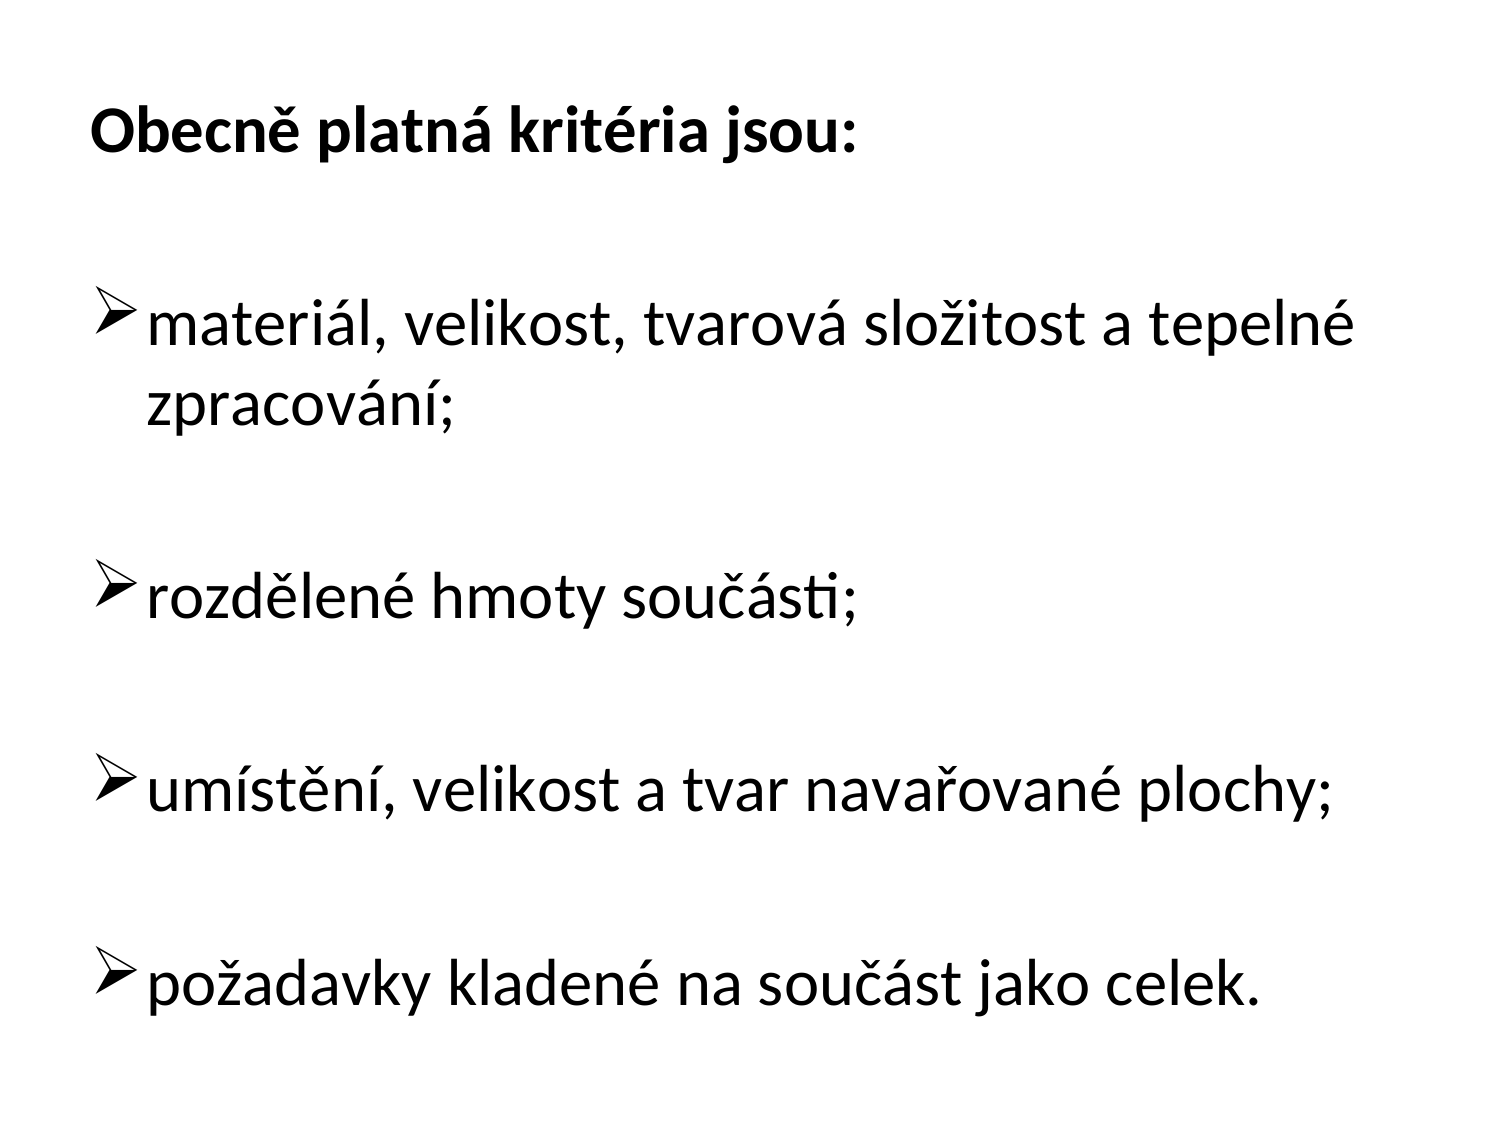

# Obecně platná kritéria jsou:
materiál, velikost, tvarová složitost a tepelné zpracování;
rozdělené hmoty součásti;
umístění, velikost a tvar navařované plochy;
požadavky kladené na součást jako celek.